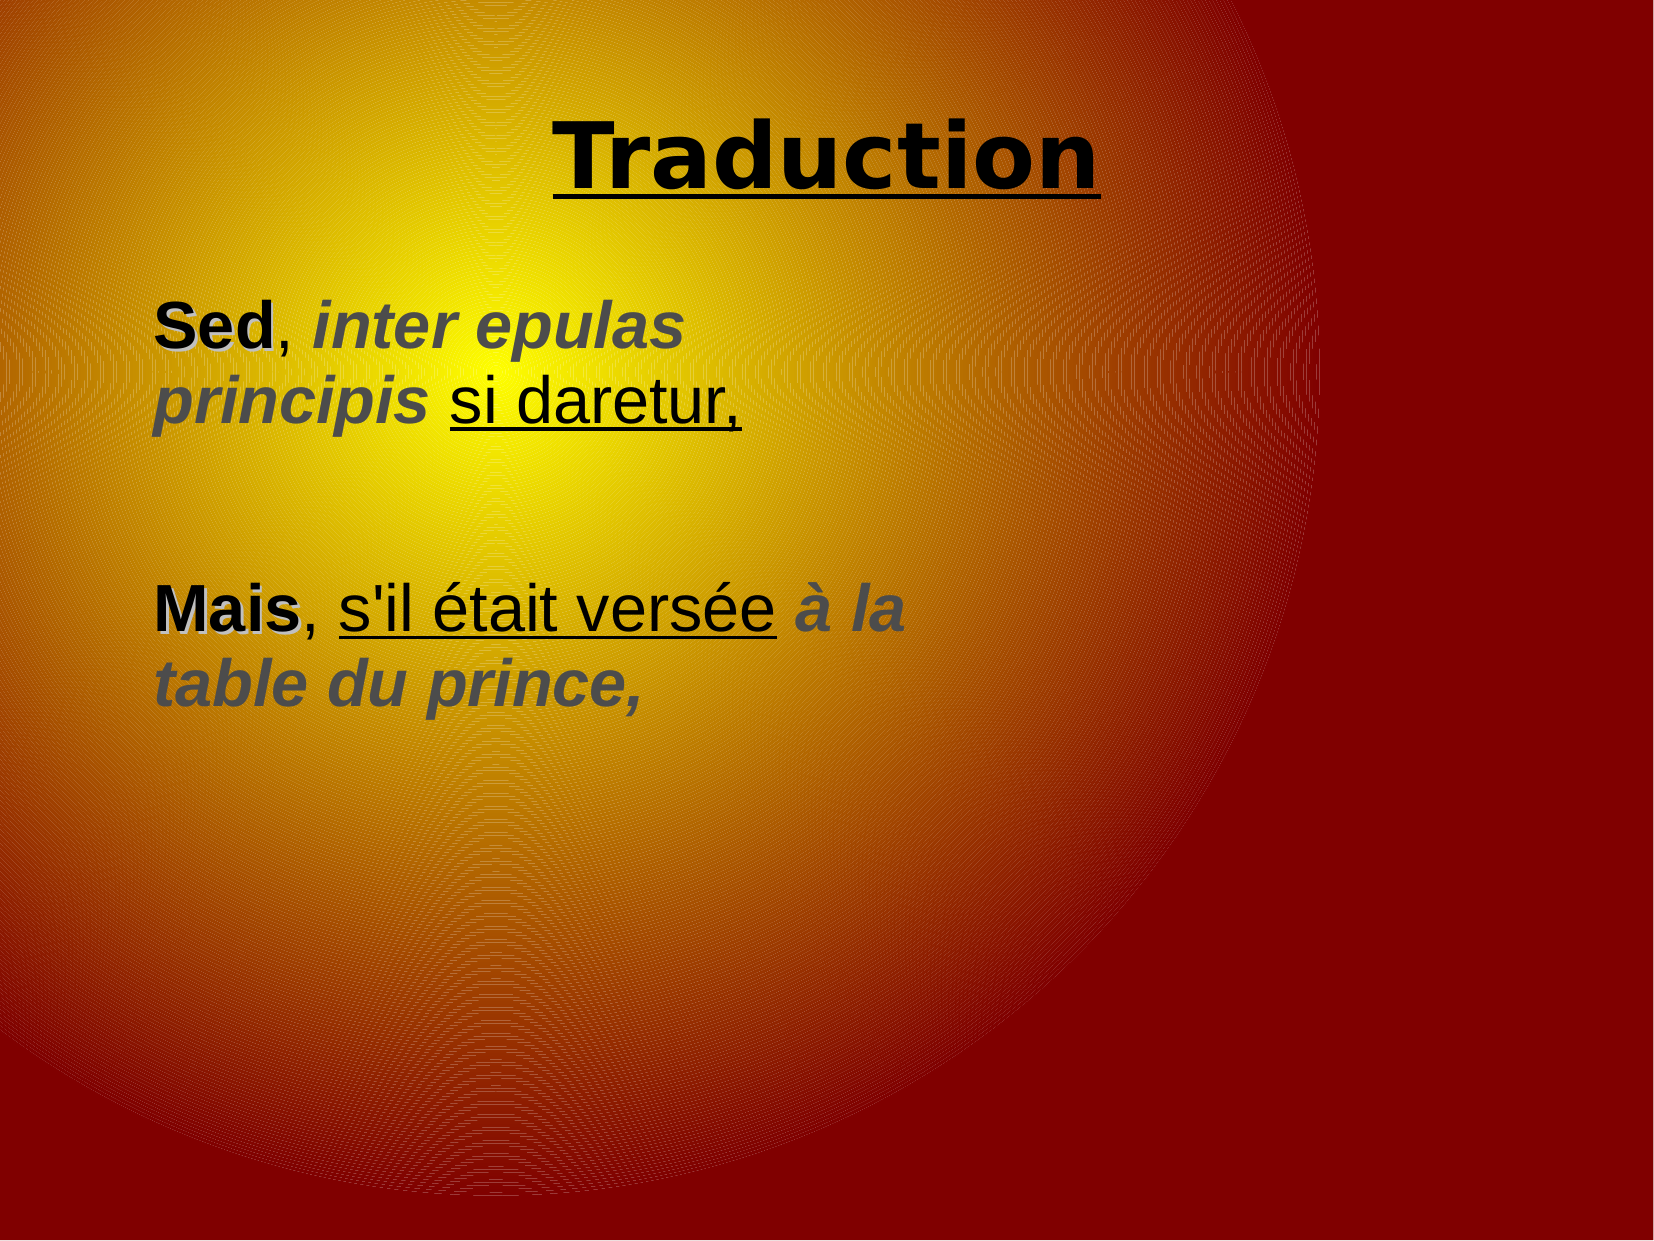

Traduction
# Sed, inter epulas principis si daretur,
Mais, s'il était versée à la table du prince,